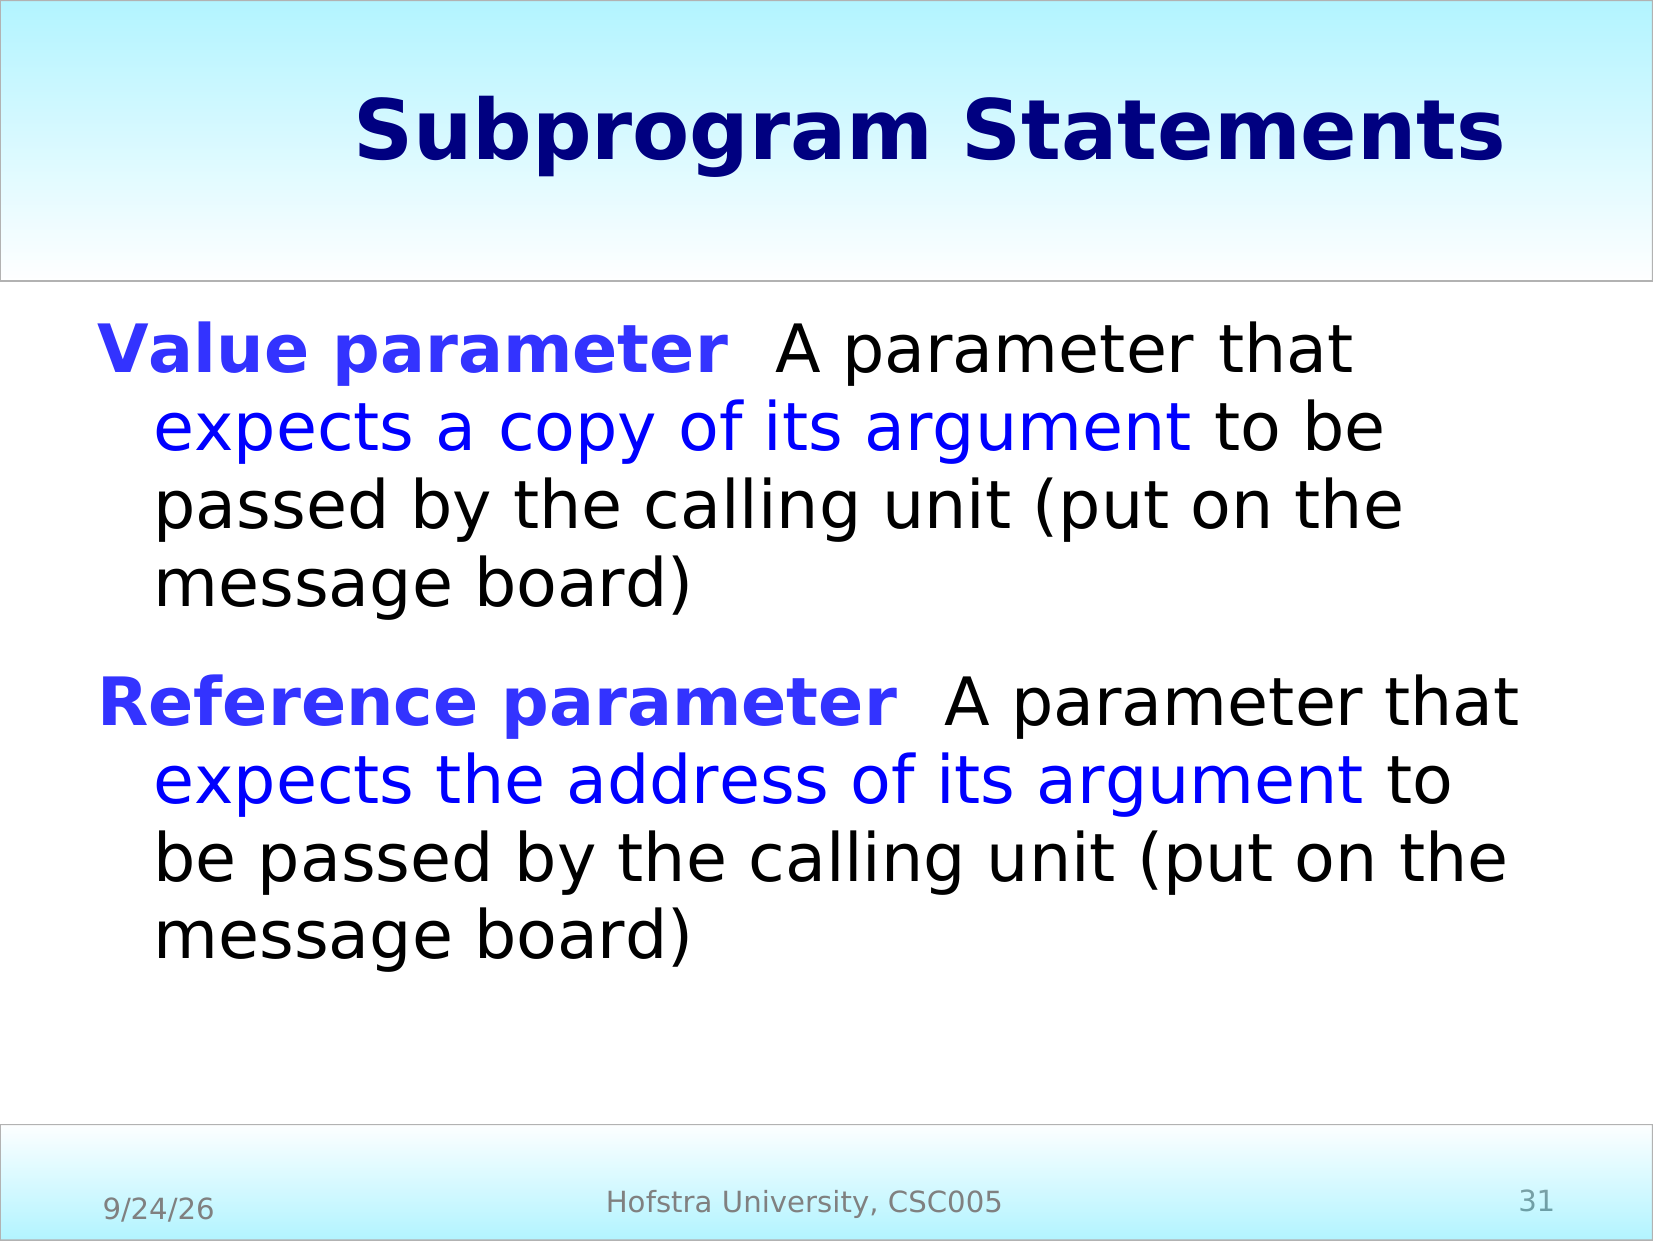

# Subprogram Statements
Value parameter A parameter that expects a copy of its argument to be passed by the calling unit (put on the message board)
Reference parameter A parameter that expects the address of its argument to be passed by the calling unit (put on the message board)
31
Hofstra University, CSC005